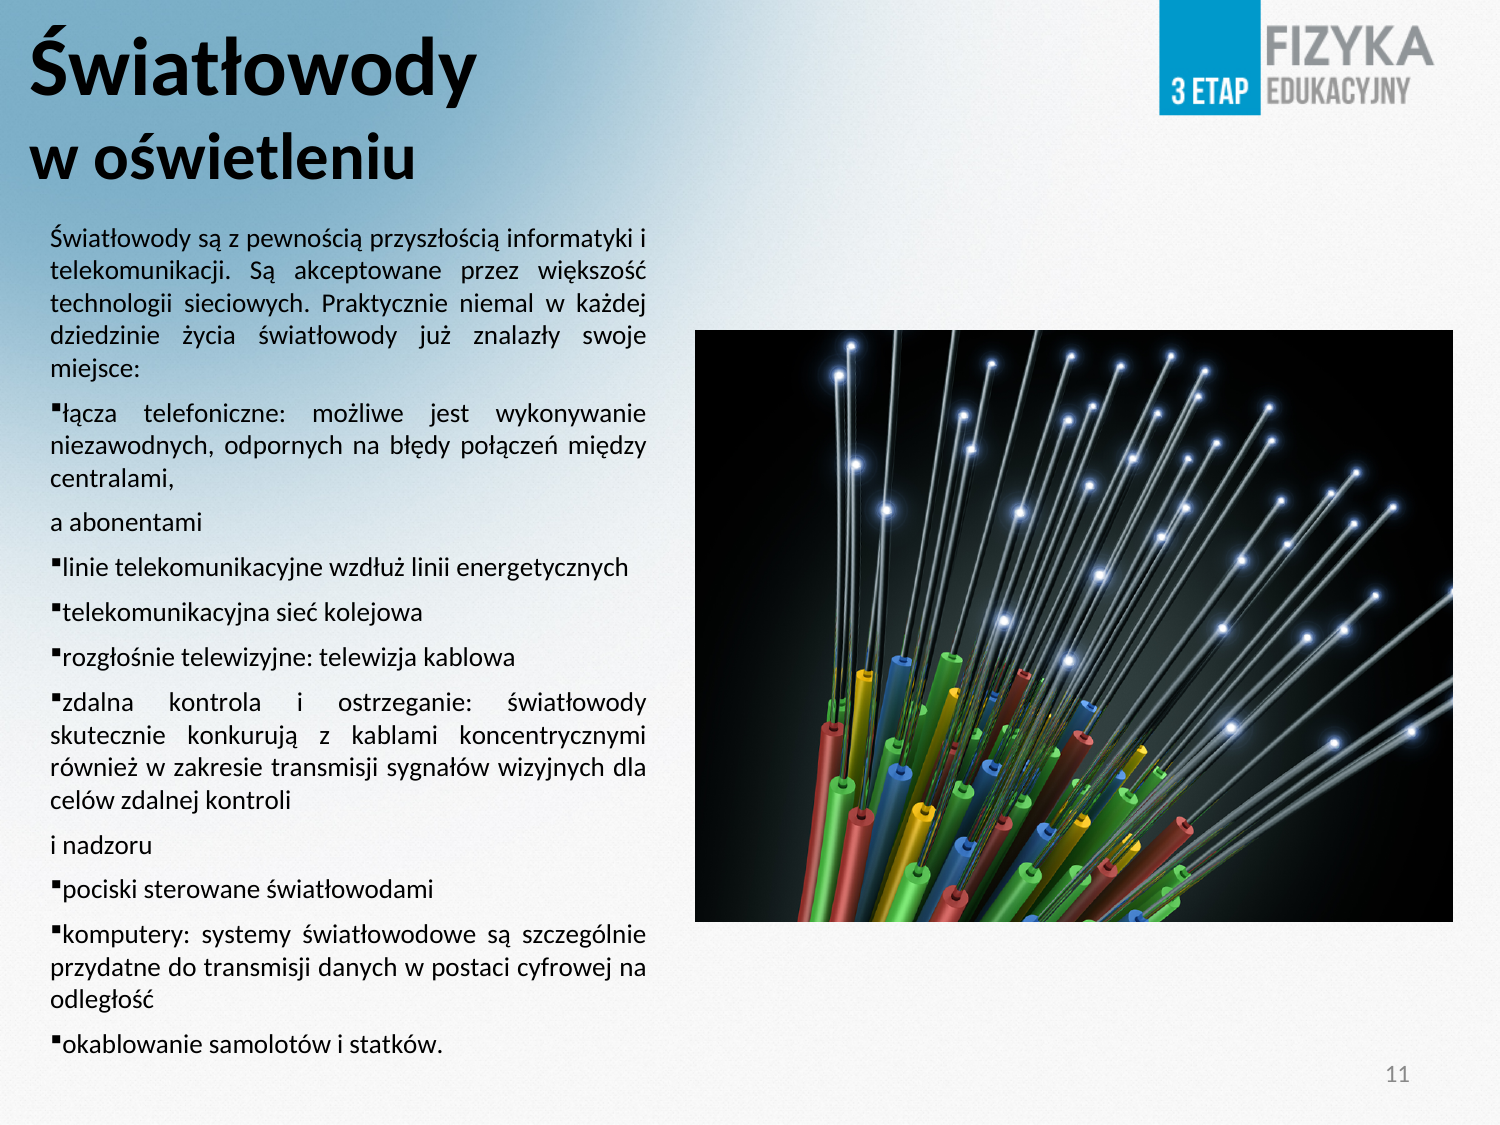

Światłowody
w oświetleniu
Światłowody są z pewnością przyszłością informatyki i telekomunikacji. Są akceptowane przez większość technologii sieciowych. Praktycznie niemal w każdej dziedzinie życia światłowody już znalazły swoje miejsce:
łącza telefoniczne: możliwe jest wykonywanie niezawodnych, odpornych na błędy połączeń między centralami,
a abonentami
linie telekomunikacyjne wzdłuż linii energetycznych
telekomunikacyjna sieć kolejowa
rozgłośnie telewizyjne: telewizja kablowa
zdalna kontrola i ostrzeganie: światłowody skutecznie konkurują z kablami koncentrycznymi również w zakresie transmisji sygnałów wizyjnych dla celów zdalnej kontroli
i nadzoru
pociski sterowane światłowodami
komputery: systemy światłowodowe są szczególnie przydatne do transmisji danych w postaci cyfrowej na odległość
okablowanie samolotów i statków.